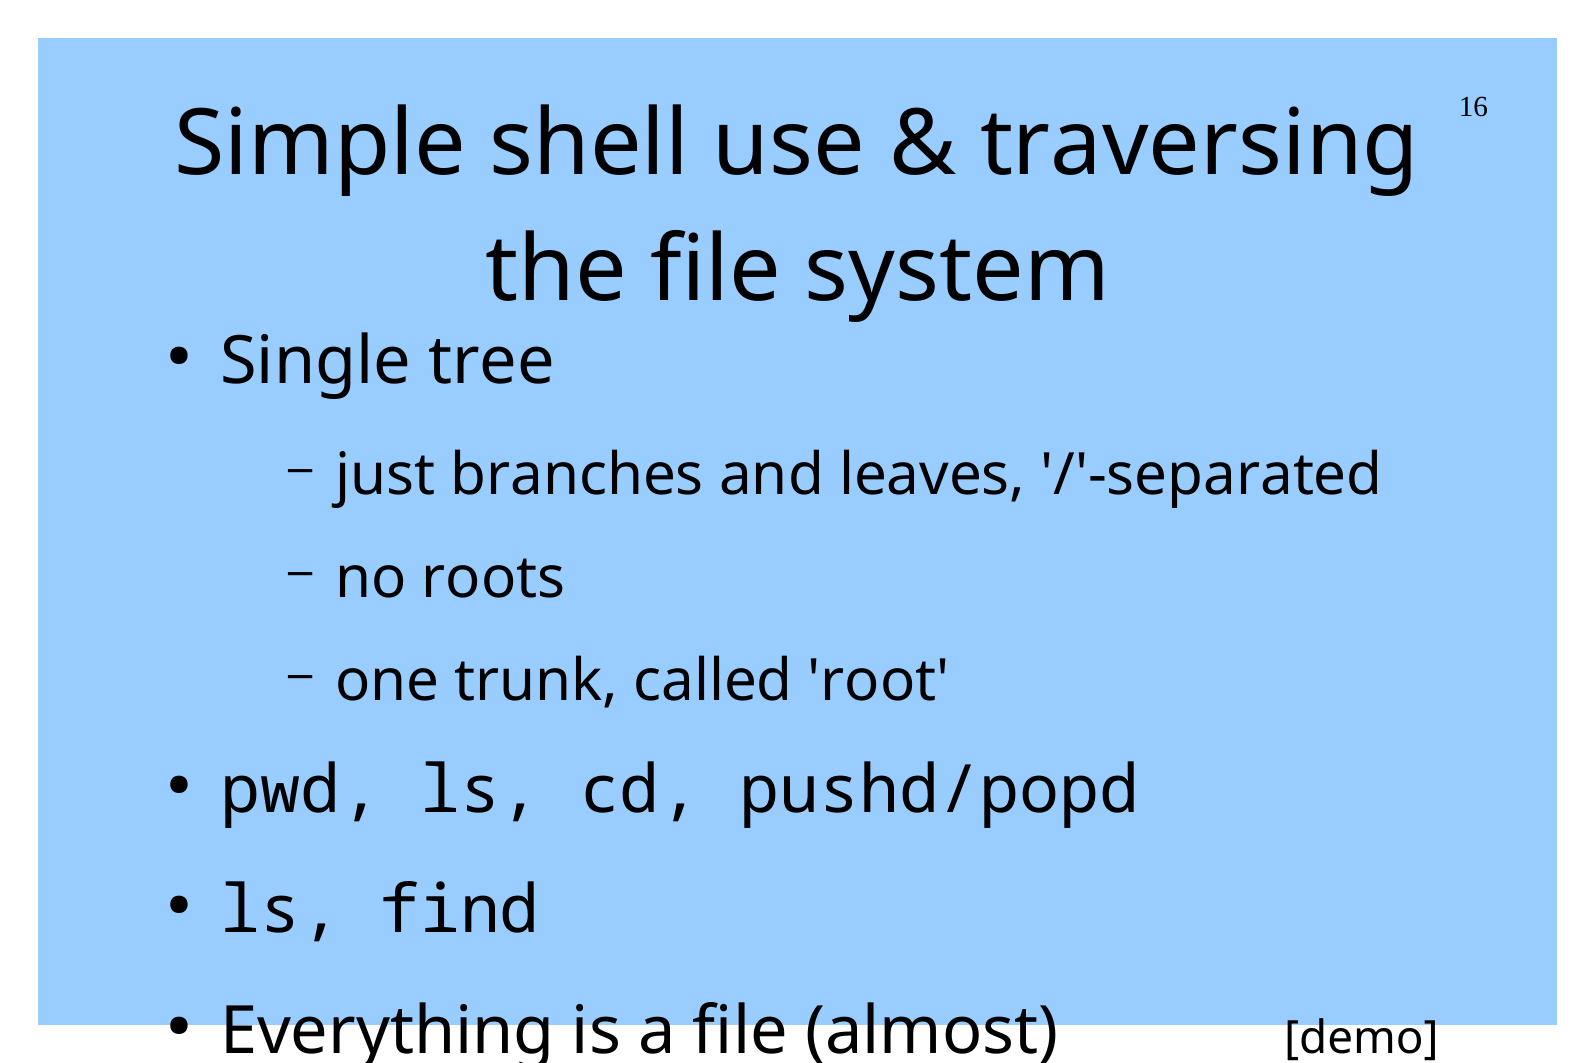

# Simple shell use & traversing the file system
16
Single tree
just branches and leaves, '/'-separated
no roots
one trunk, called 'root'
pwd, ls, cd, pushd/popd
ls, find
Everything is a file (almost) [demo]